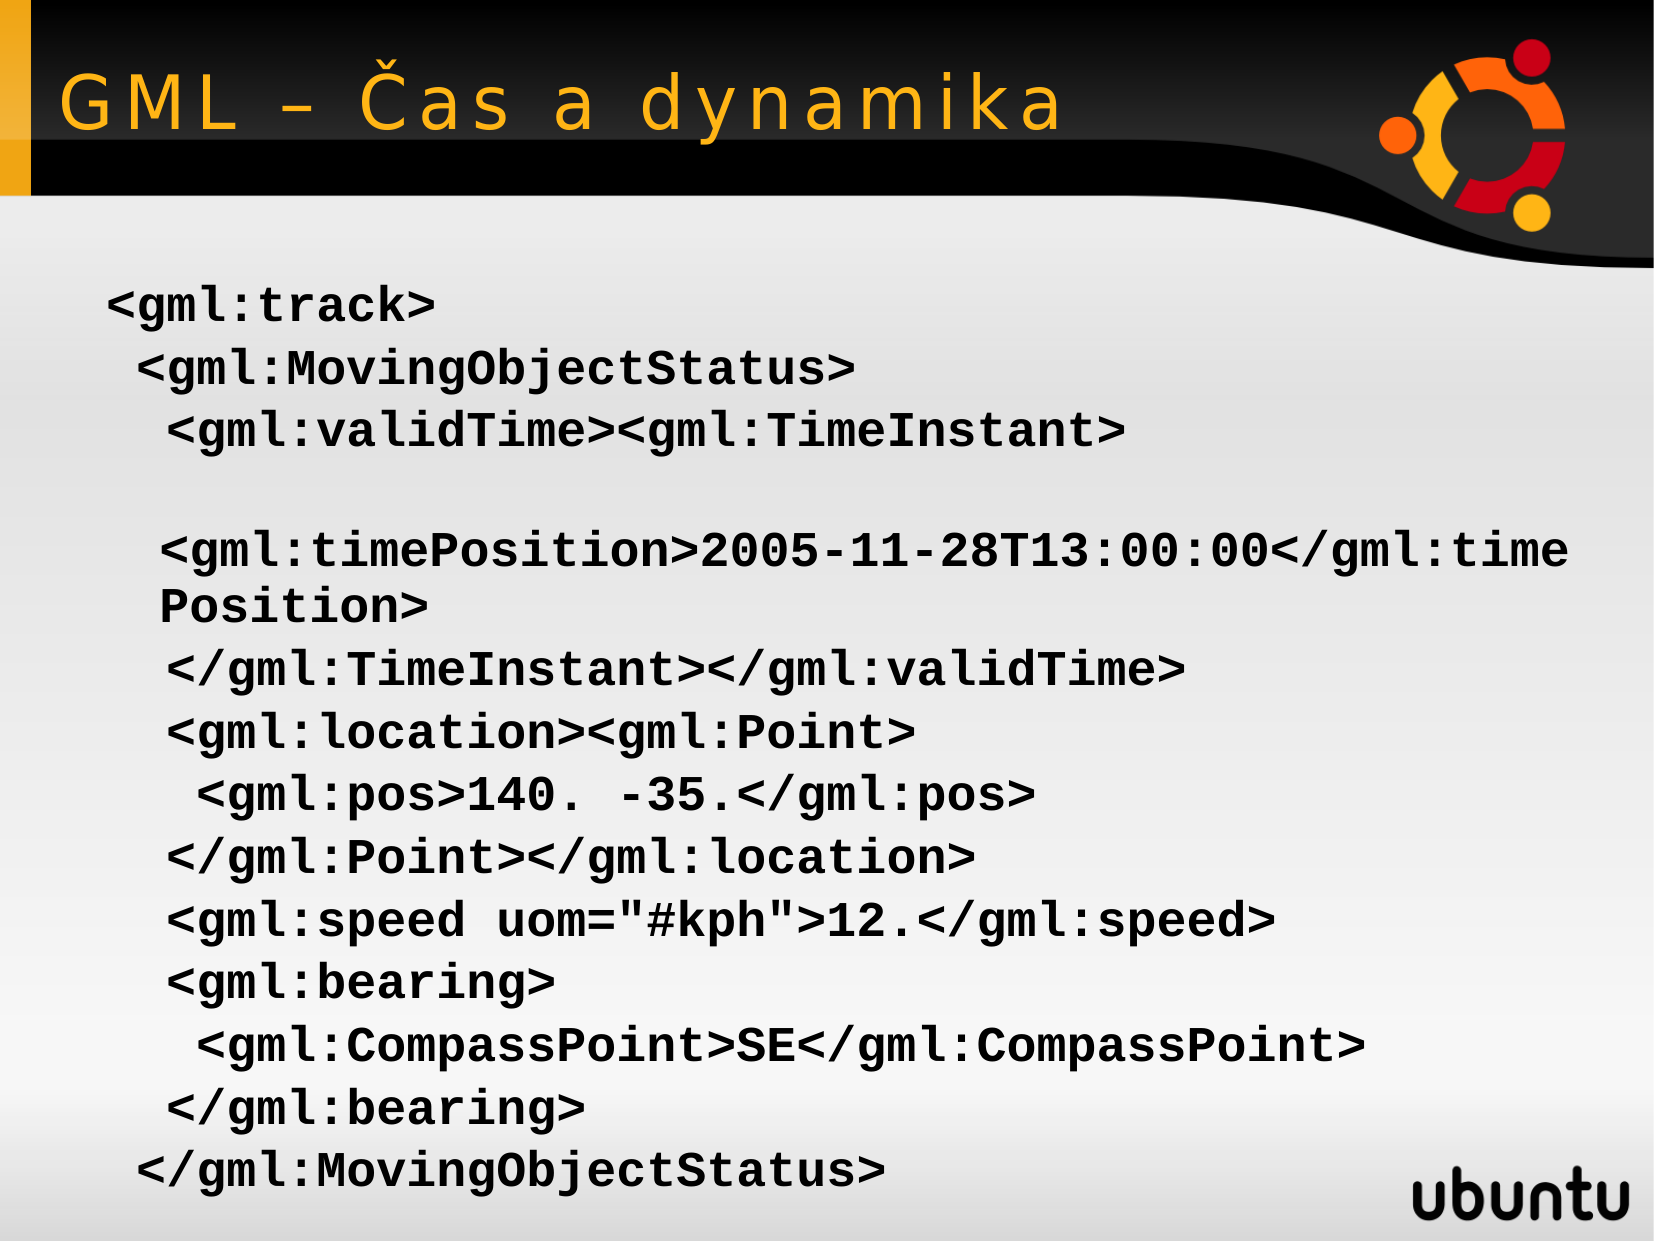

# GML – Čas a dynamika
<gml:track>
 <gml:MovingObjectStatus>
 <gml:validTime><gml:TimeInstant>
 <gml:timePosition>2005-11-28T13:00:00</gml:timePosition>
 </gml:TimeInstant></gml:validTime>
 <gml:location><gml:Point>
 <gml:pos>140. -35.</gml:pos>
 </gml:Point></gml:location>
 <gml:speed uom="#kph">12.</gml:speed>
 <gml:bearing>
 <gml:CompassPoint>SE</gml:CompassPoint>
 </gml:bearing>
 </gml:MovingObjectStatus>